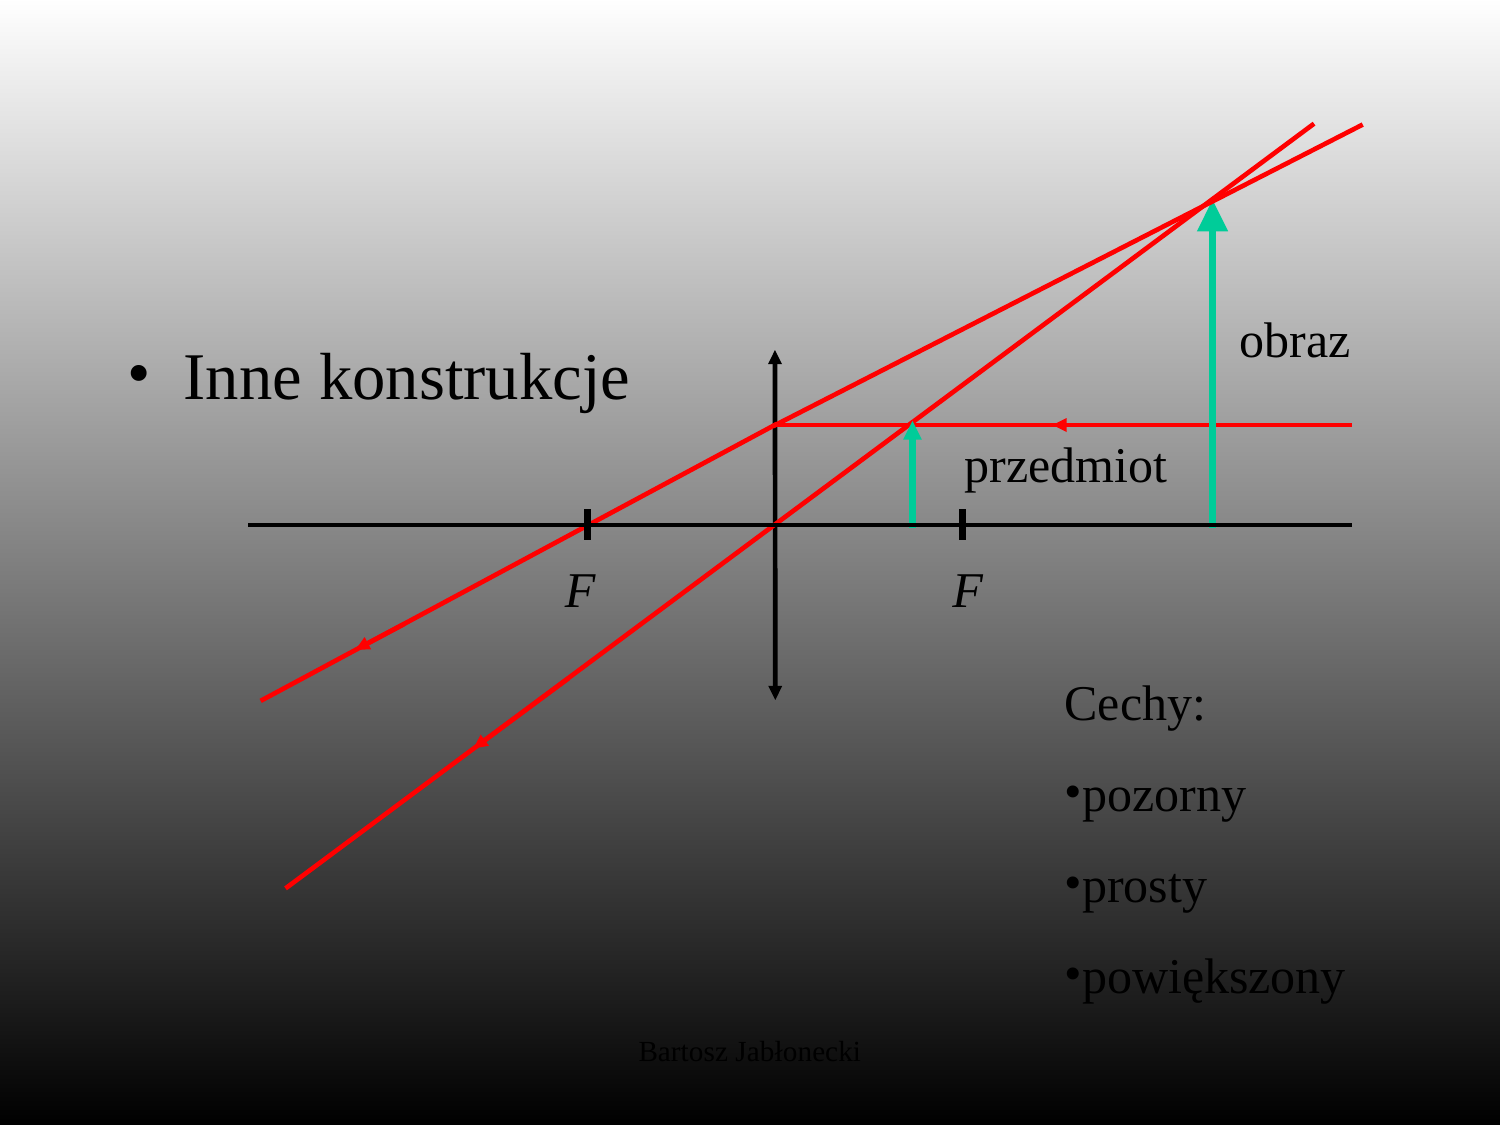

obraz
Inne konstrukcje
przedmiot
F
F
Cechy:
pozorny
prosty
powiększony
Bartosz Jabłonecki